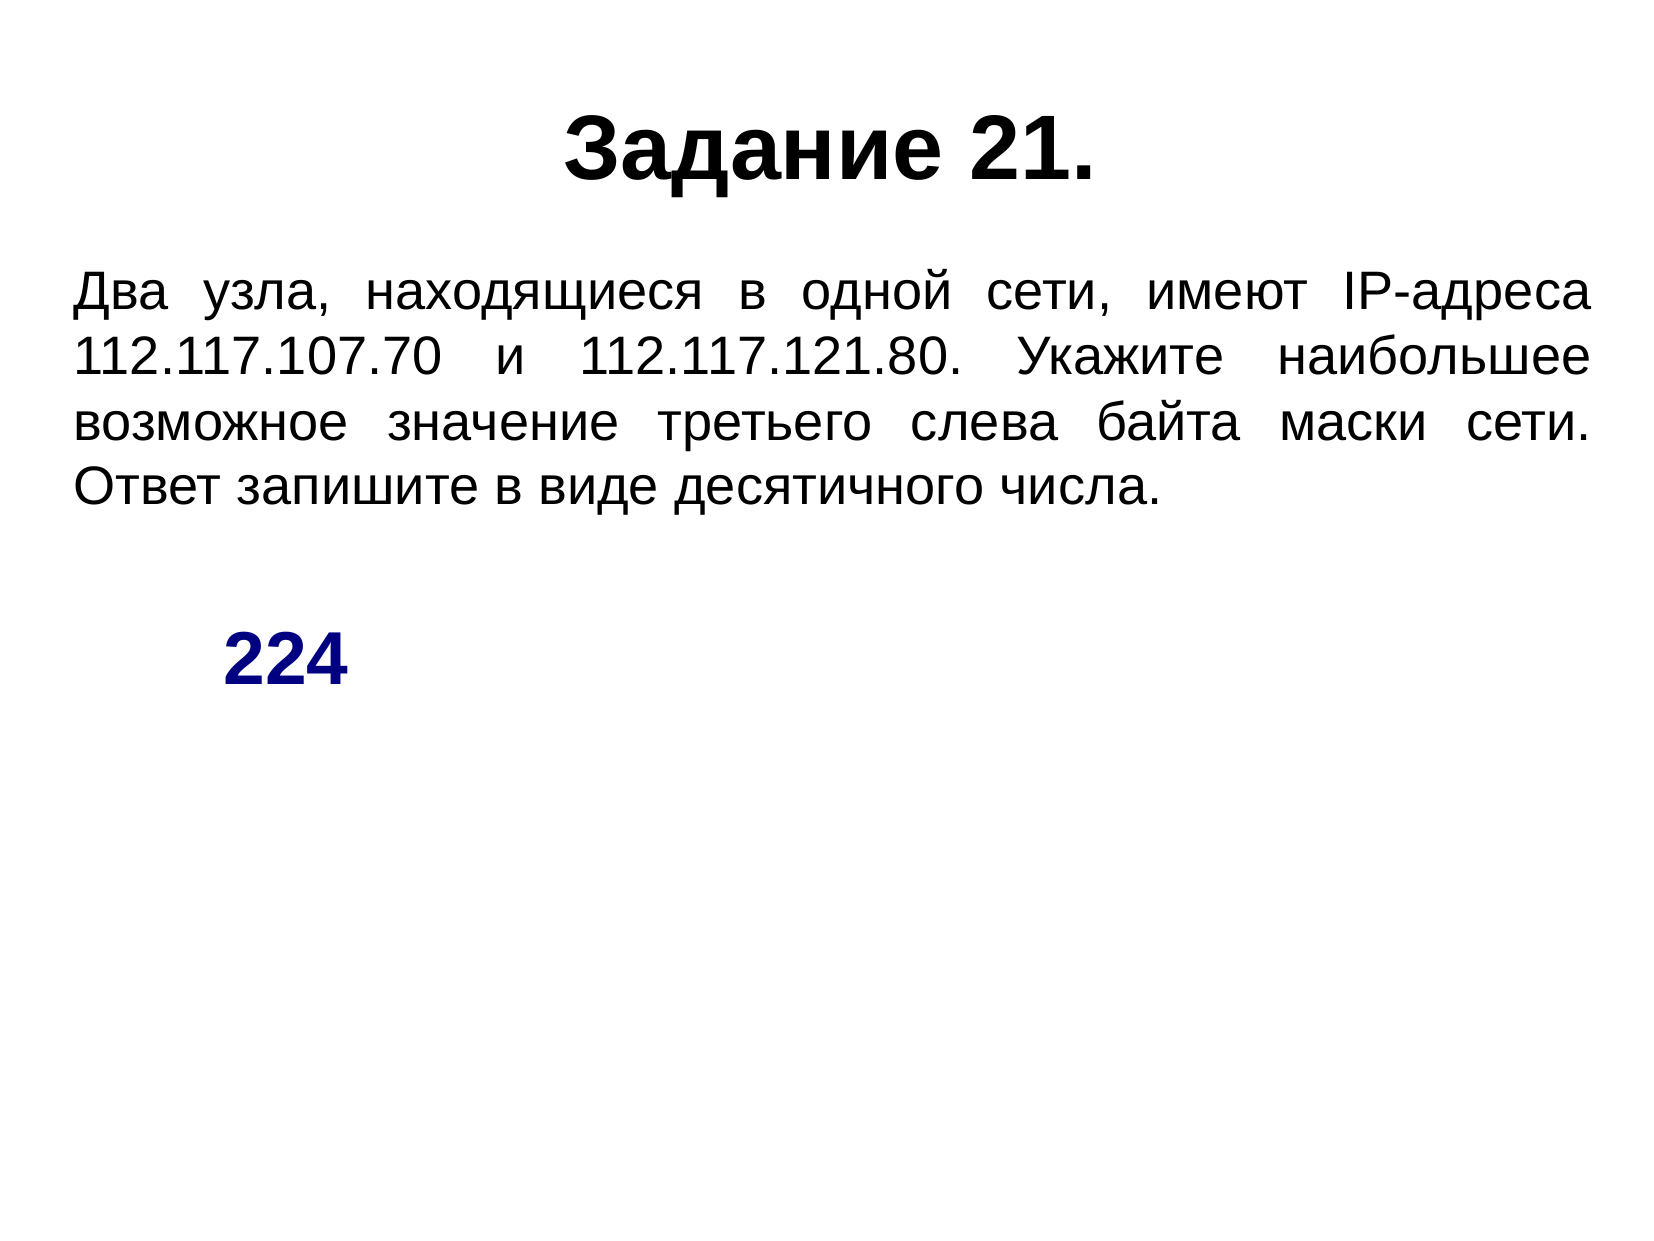

# Задание 21.
Два узла, находящиеся в одной сети, имеют IP-адреса 112.117.107.70 и 112.117.121.80. Укажите наибольшее возможное значение третьего слева байта маски сети. Ответ запишите в виде десятичного числа.
 	224